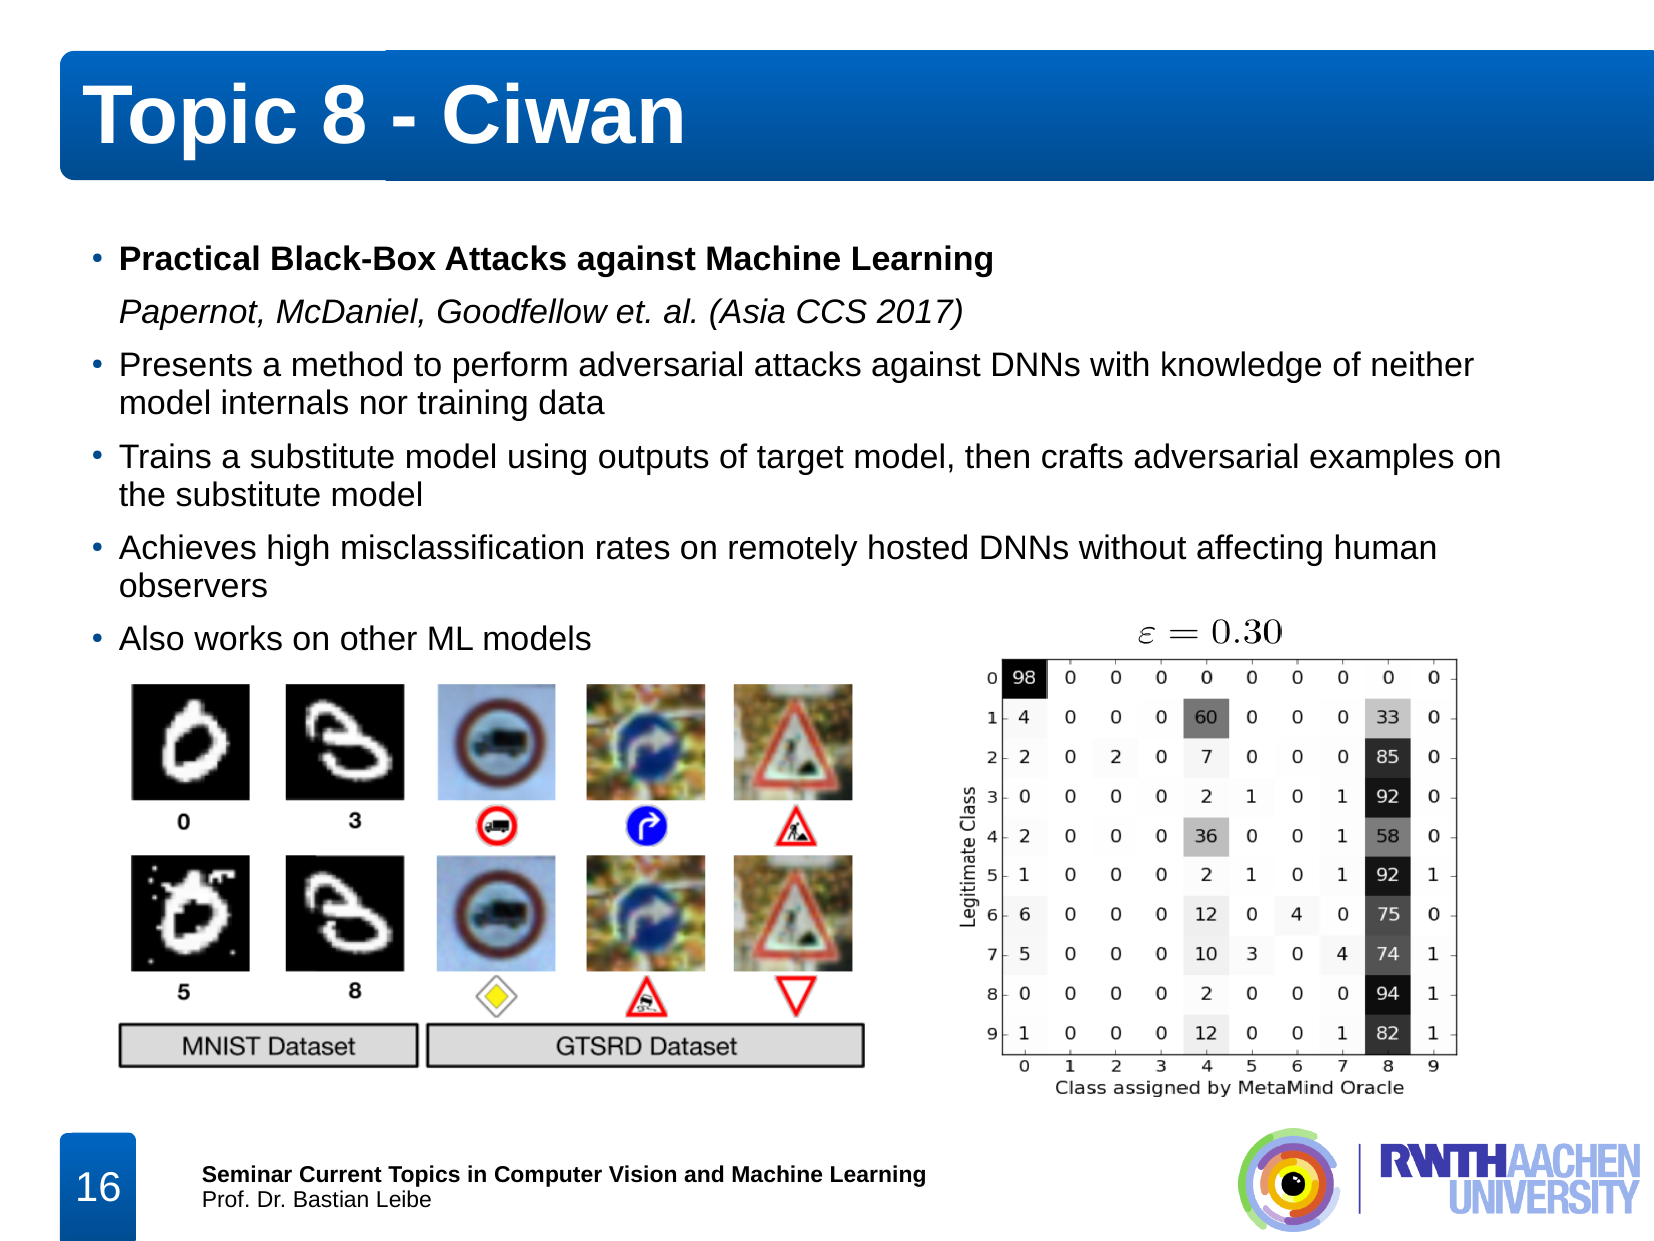

# Topic 8 - Ciwan
Practical Black-Box Attacks against Machine Learning
Papernot, McDaniel, Goodfellow et. al. (Asia CCS 2017)
Presents a method to perform adversarial attacks against DNNs with knowledge of neither model internals nor training data
Trains a substitute model using outputs of target model, then crafts adversarial examples on the substitute model
Achieves high misclassification rates on remotely hosted DNNs without affecting human observers
Also works on other ML models
16
TGF 2015 | October 29, 2015 | Delft